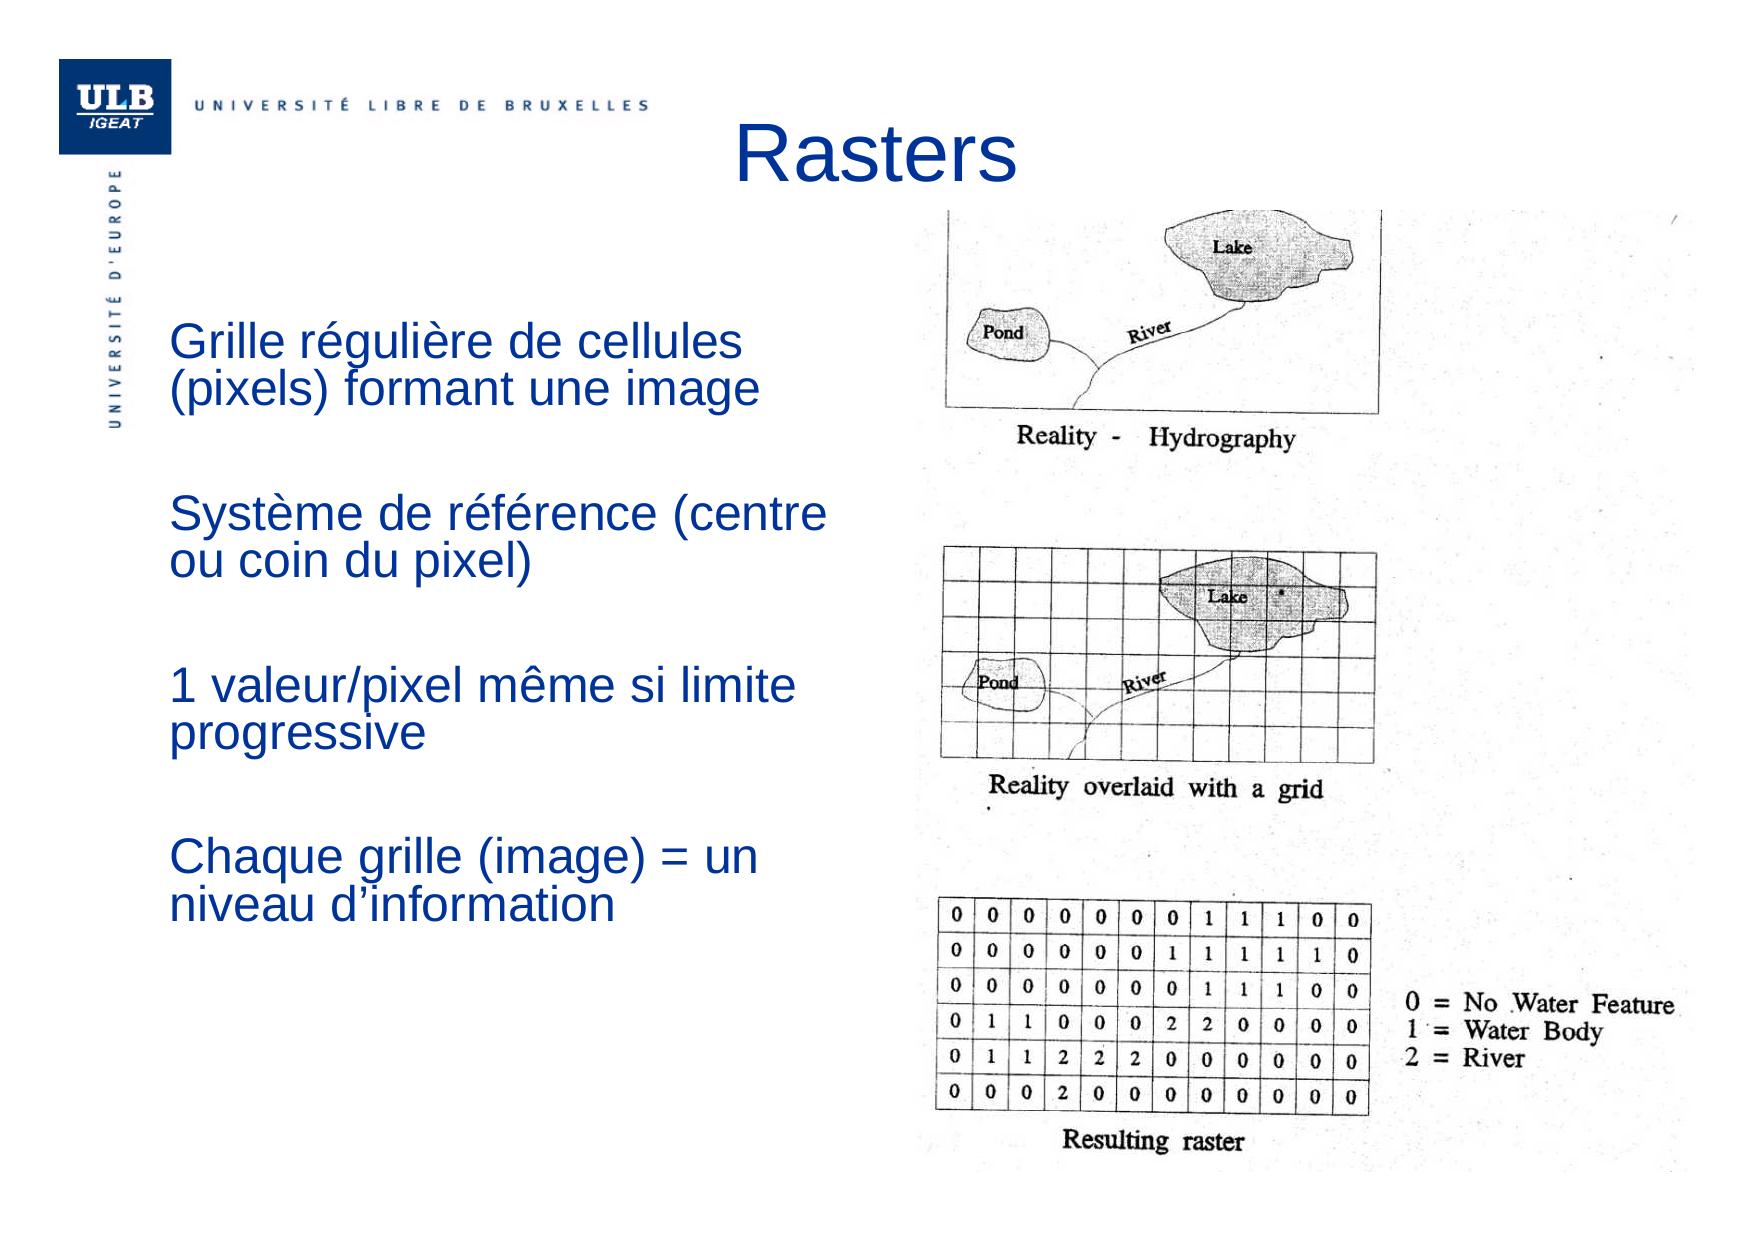

# Rasters
Grille régulière de cellules (pixels) formant une image
Système de référence (centre ou coin du pixel)
1 valeur/pixel même si limite progressive
Chaque grille (image) = un niveau d’information